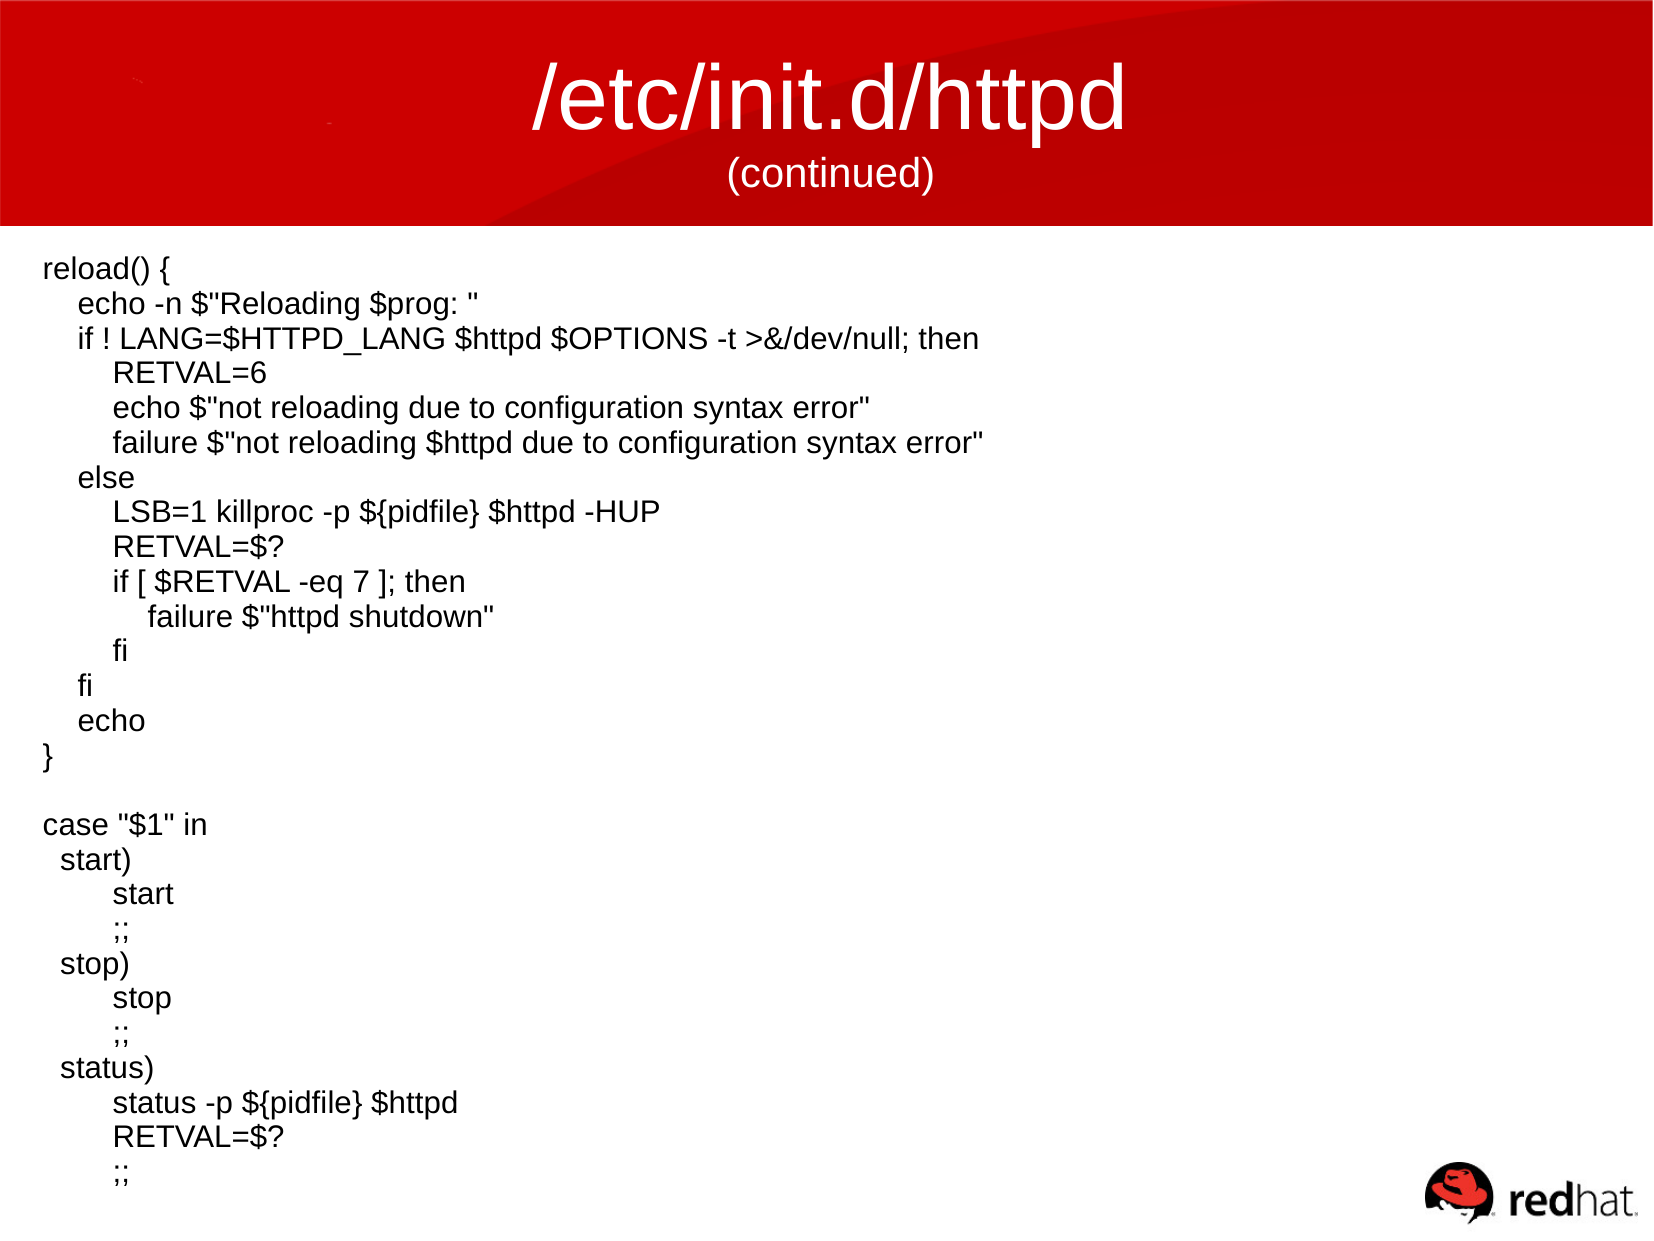

# /etc/init.d/httpd (continued)
reload() {
 echo -n $"Reloading $prog: "
 if ! LANG=$HTTPD_LANG $httpd $OPTIONS -t >&/dev/null; then
 RETVAL=6
 echo $"not reloading due to configuration syntax error"
 failure $"not reloading $httpd due to configuration syntax error"
 else
 LSB=1 killproc -p ${pidfile} $httpd -HUP
 RETVAL=$?
 if [ $RETVAL -eq 7 ]; then
 failure $"httpd shutdown"
 fi
 fi
 echo
}
case "$1" in
 start)
 start
 ;;
 stop)
 stop
 ;;
 status)
 status -p ${pidfile} $httpd
 RETVAL=$?
 ;;